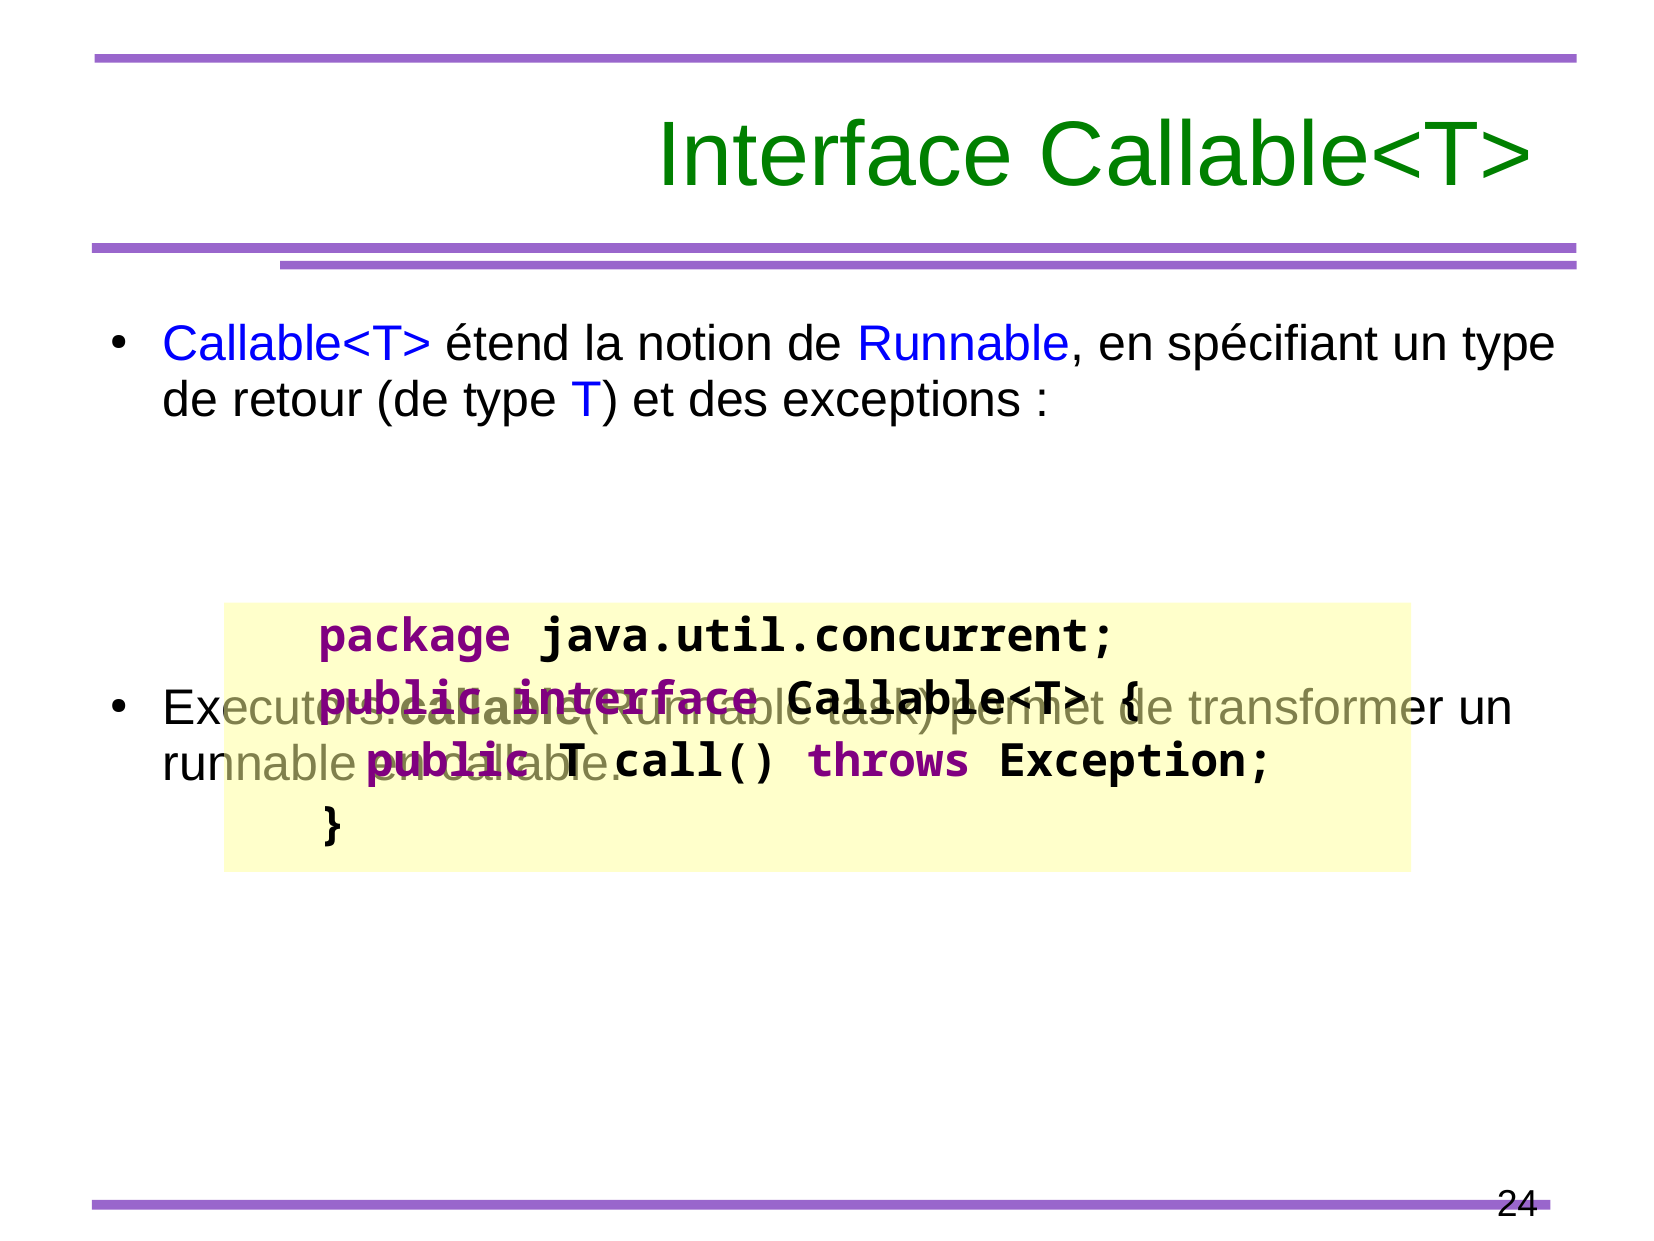

# Interface Callable<T>
Callable<T> étend la notion de Runnable, en spécifiant un type de retour (de type T) et des exceptions :
Executors.callable(Runnable task) permet de transformer un runnable en callable.
package java.util.concurrent;
public interface Callable<T> {
public T call() throws Exception;
}